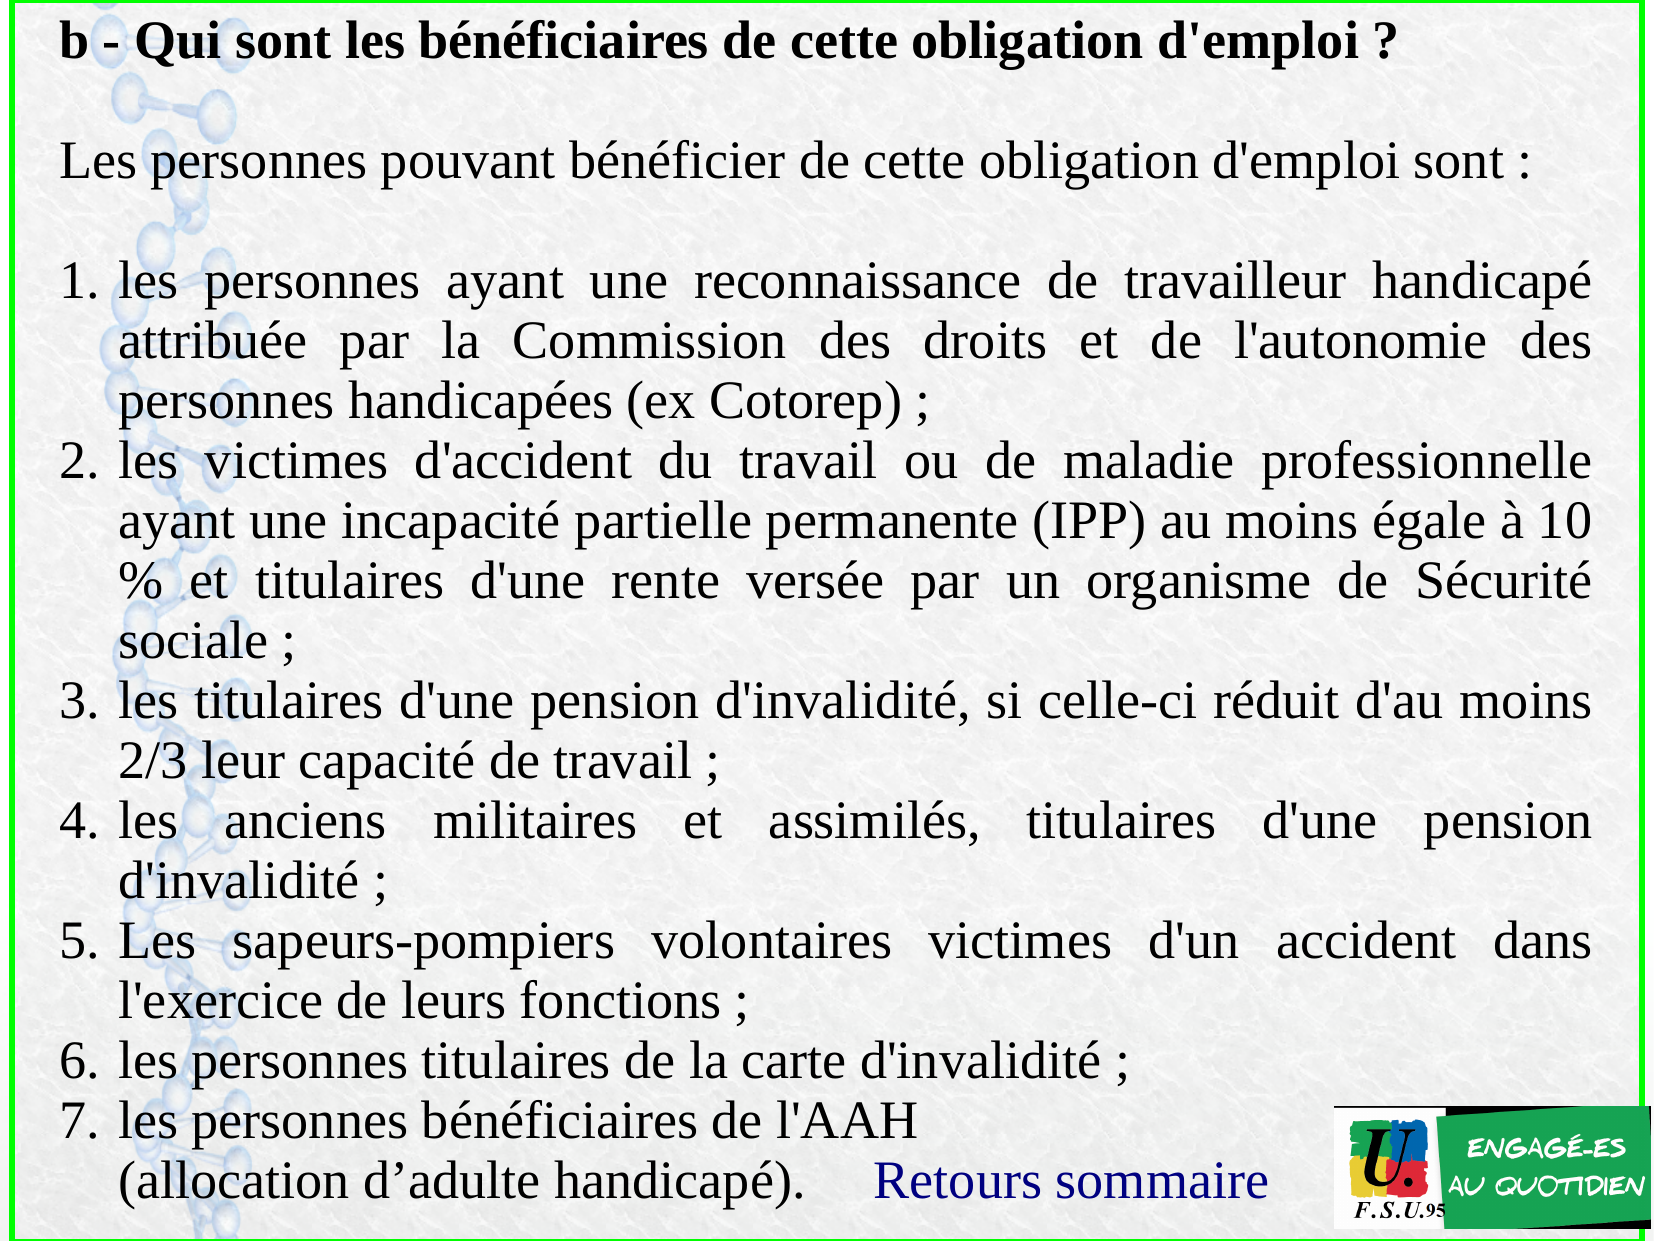

b - Qui sont les bénéficiaires de cette obligation d'emploi ?
Les personnes pouvant bénéficier de cette obligation d'emploi sont :
les personnes ayant une reconnaissance de travailleur handicapé attribuée par la Commission des droits et de l'autonomie des personnes handicapées (ex Cotorep) ;
les victimes d'accident du travail ou de maladie professionnelle ayant une incapacité partielle permanente (IPP) au moins égale à 10 % et titulaires d'une rente versée par un organisme de Sécurité sociale ;
les titulaires d'une pension d'invalidité, si celle-ci réduit d'au moins 2/3 leur capacité de travail ;
les anciens militaires et assimilés, titulaires d'une pension d'invalidité ;
Les sapeurs-pompiers volontaires victimes d'un accident dans l'exercice de leurs fonctions ;
les personnes titulaires de la carte d'invalidité ;
les personnes bénéficiaires de l'AAH
(allocation d’adulte handicapé). Retours sommaire